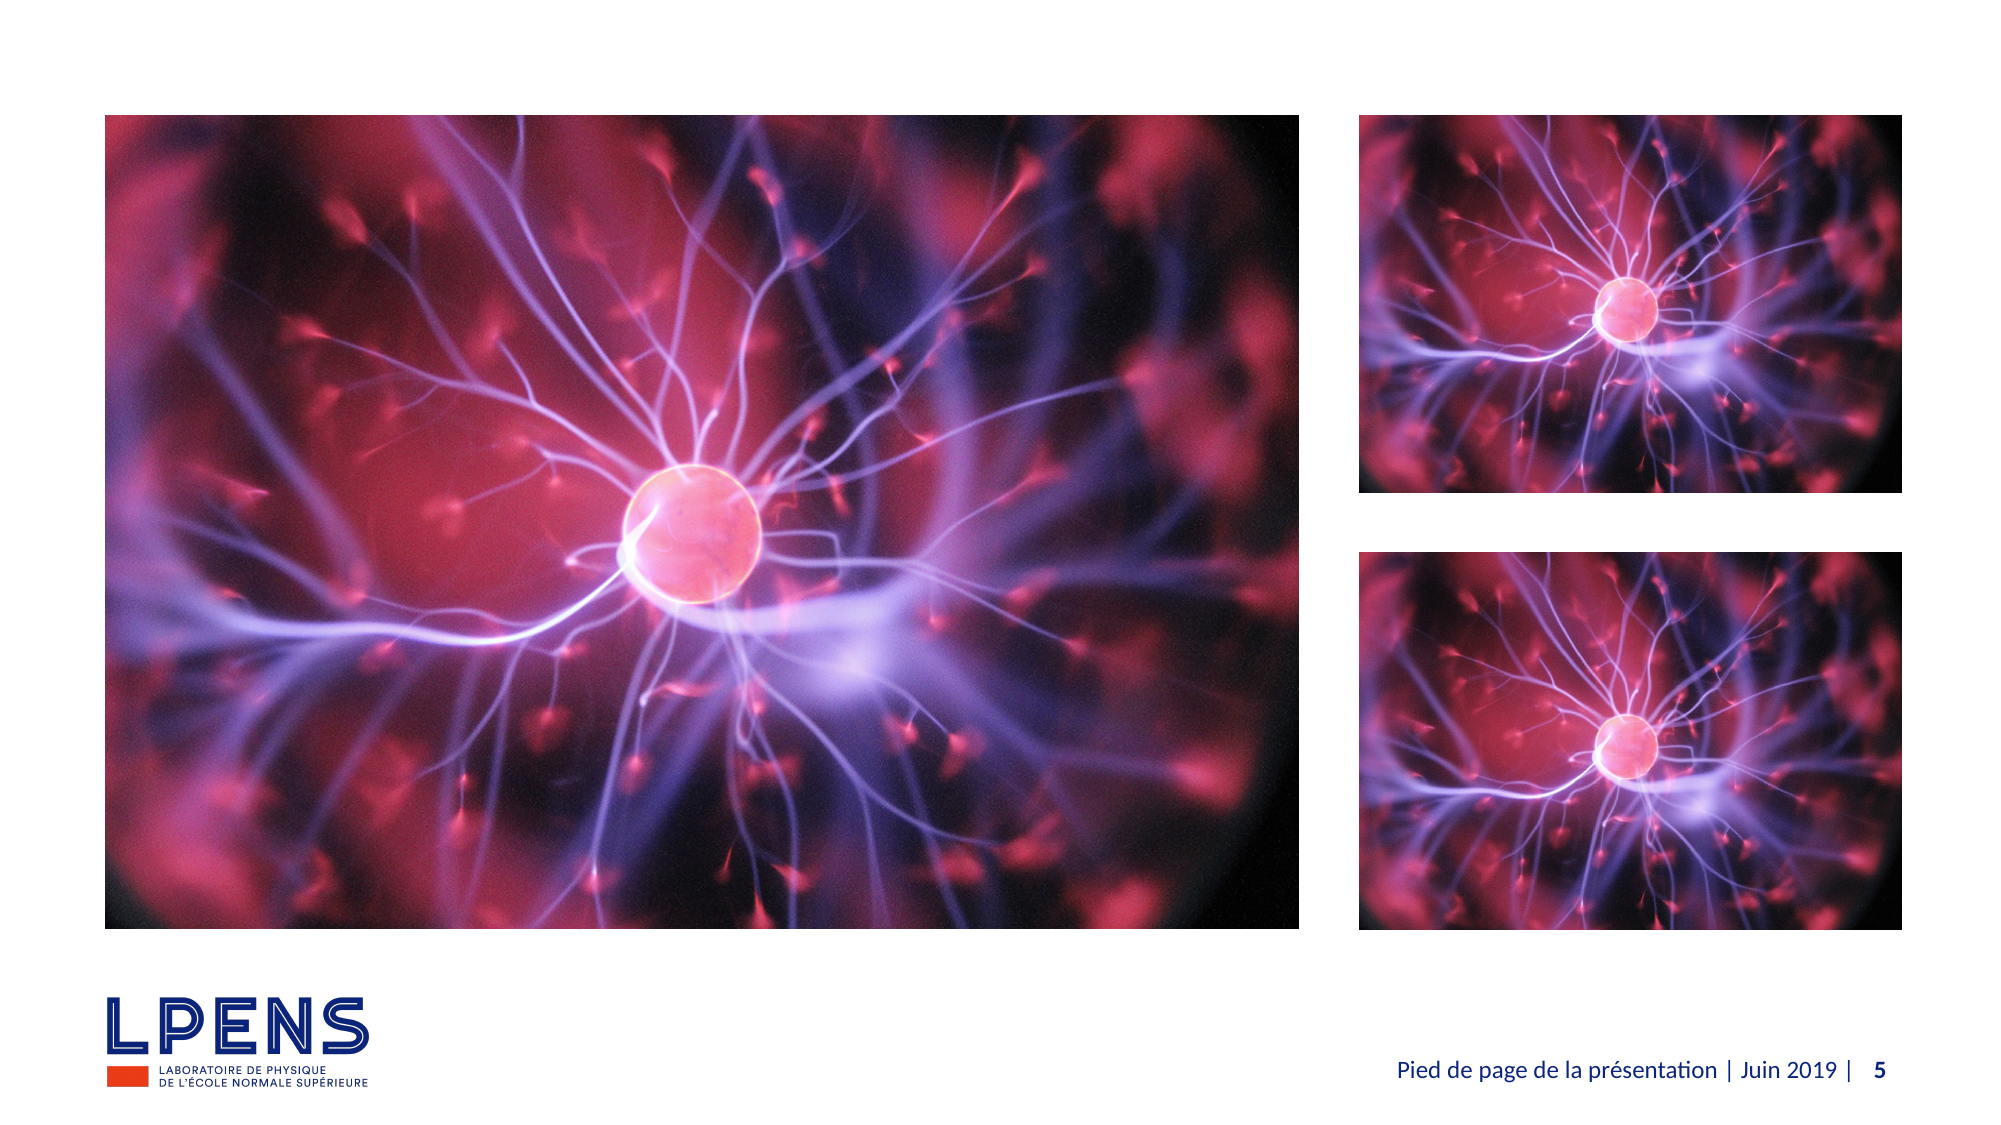

Pied de page de la présentation | Juin 2019 |